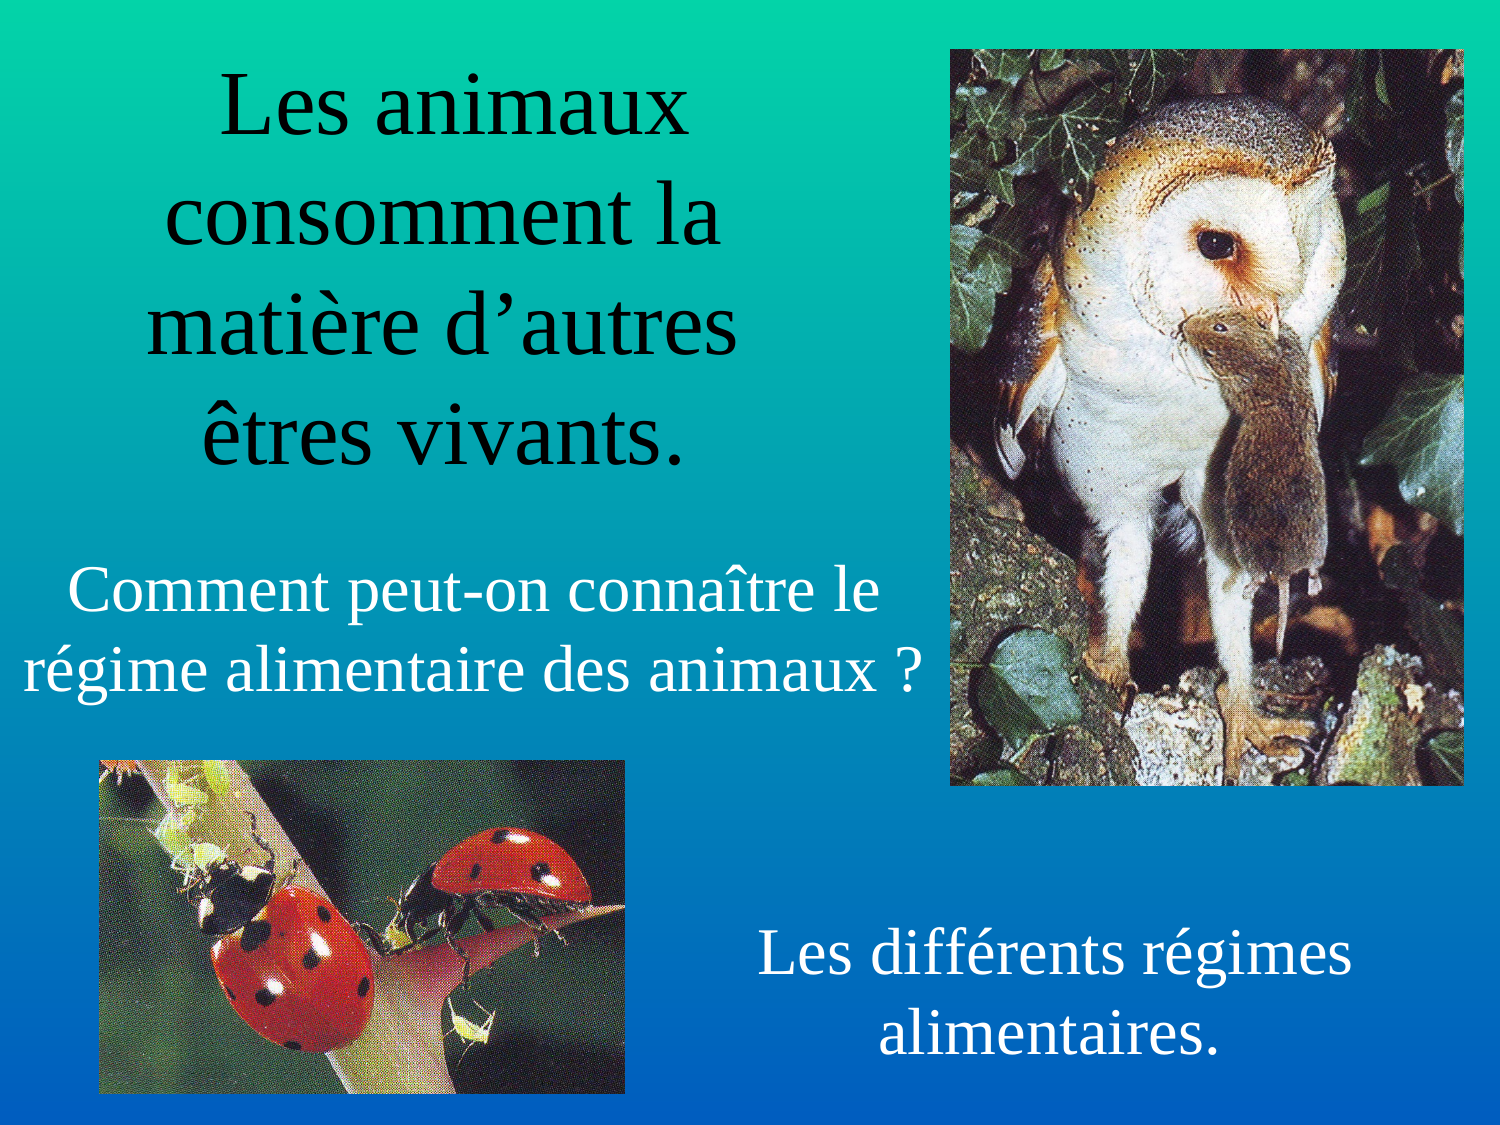

Les animaux consomment la matière d’autres êtres vivants.
Comment peut-on connaître le régime alimentaire des animaux ?
Les différents régimes alimentaires.